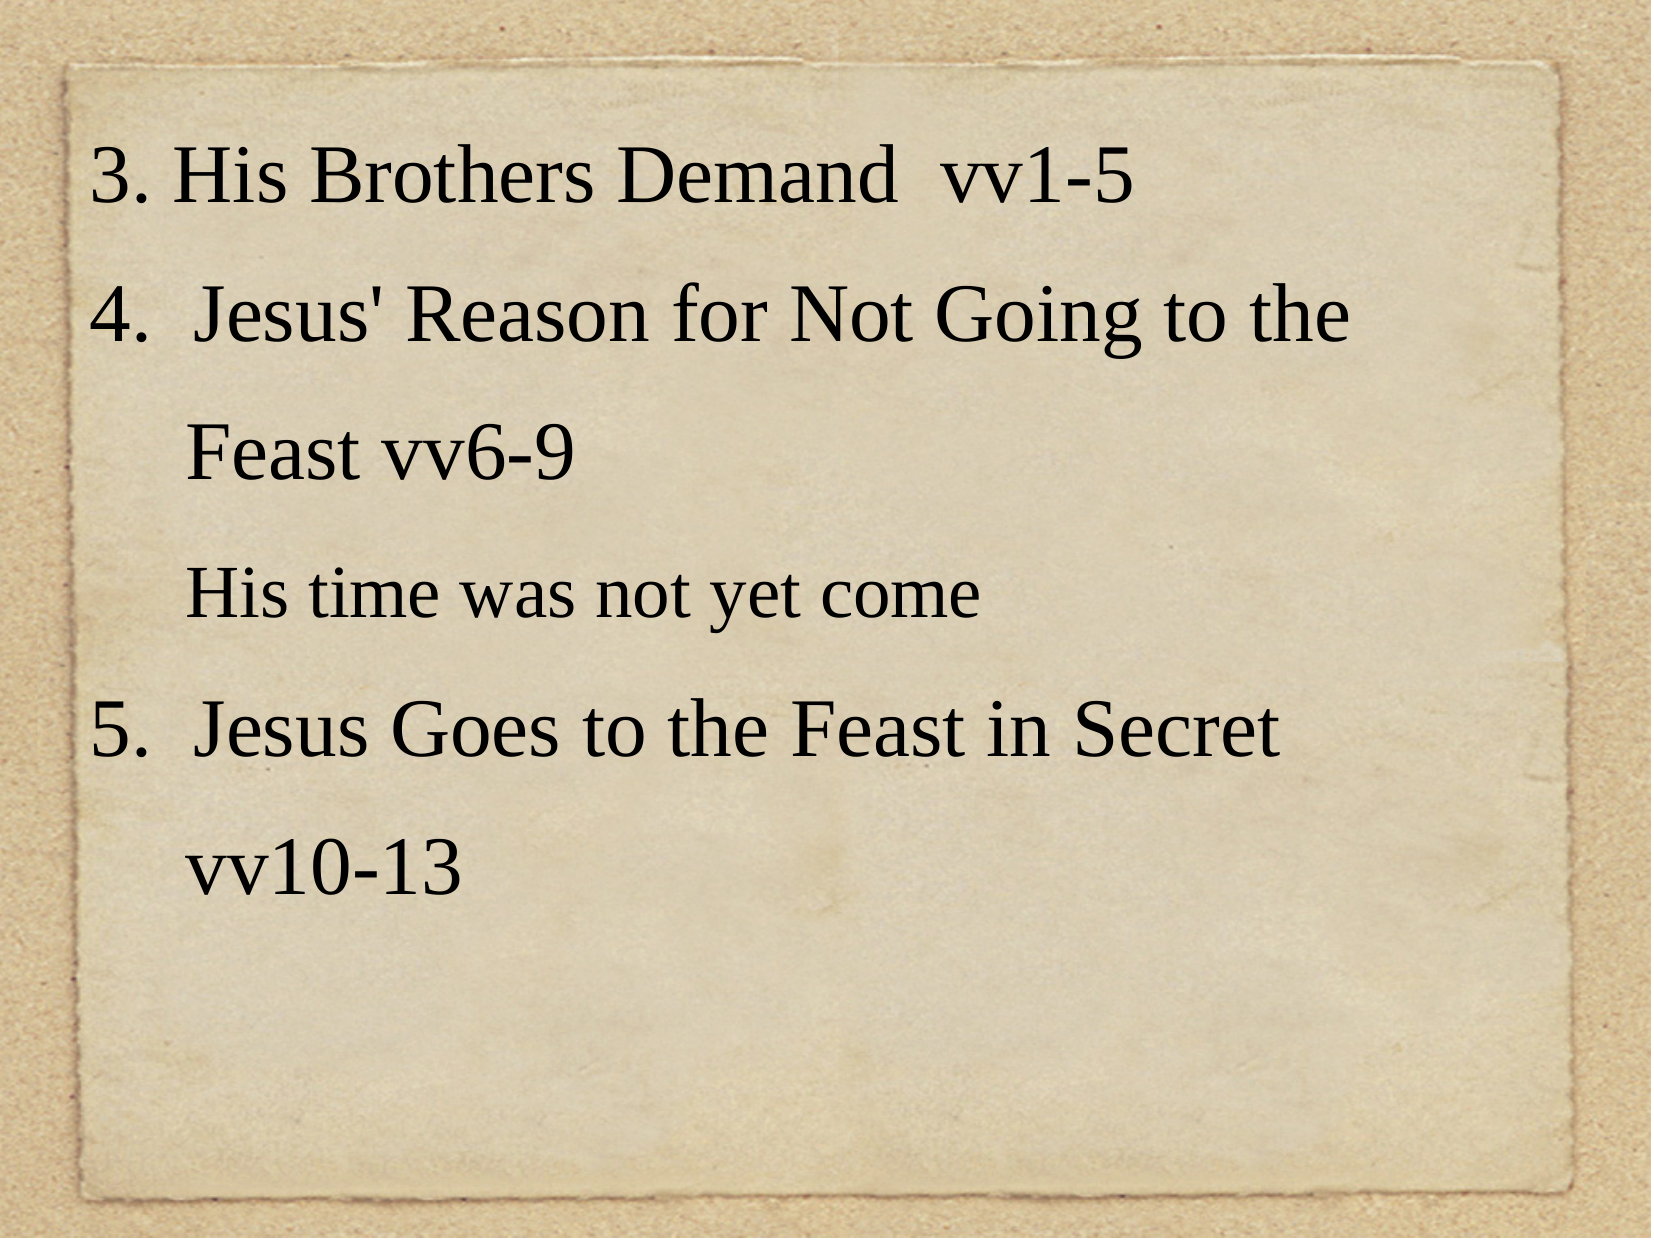

3. His Brothers Demand vv1-5
4. Jesus' Reason for Not Going to the
	 Feast vv6-9
	 His time was not yet come
5. Jesus Goes to the Feast in Secret
	 vv10-13